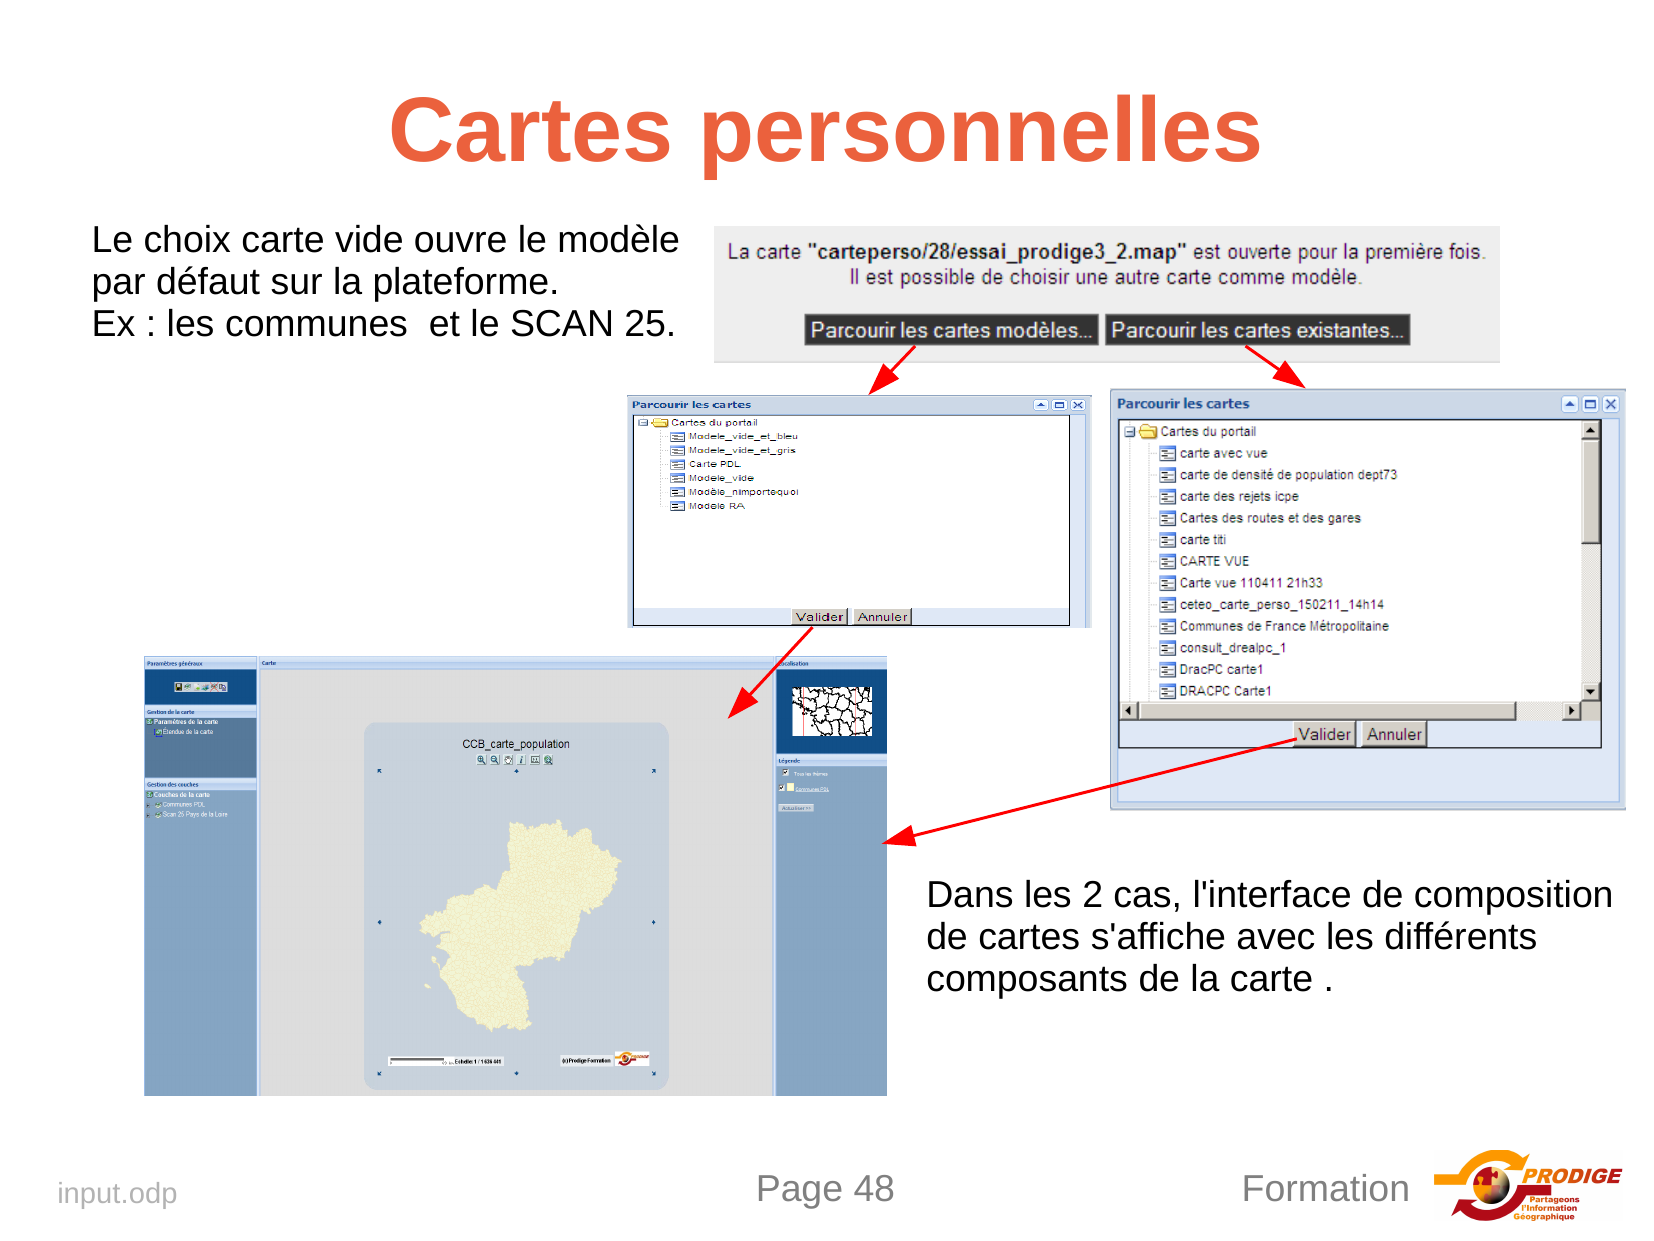

# Cartes personnelles
Le choix carte vide ouvre le modèle
par défaut sur la plateforme.
Ex : les communes et le SCAN 25.
Dans les 2 cas, l'interface de composition
de cartes s'affiche avec les différents
composants de la carte .